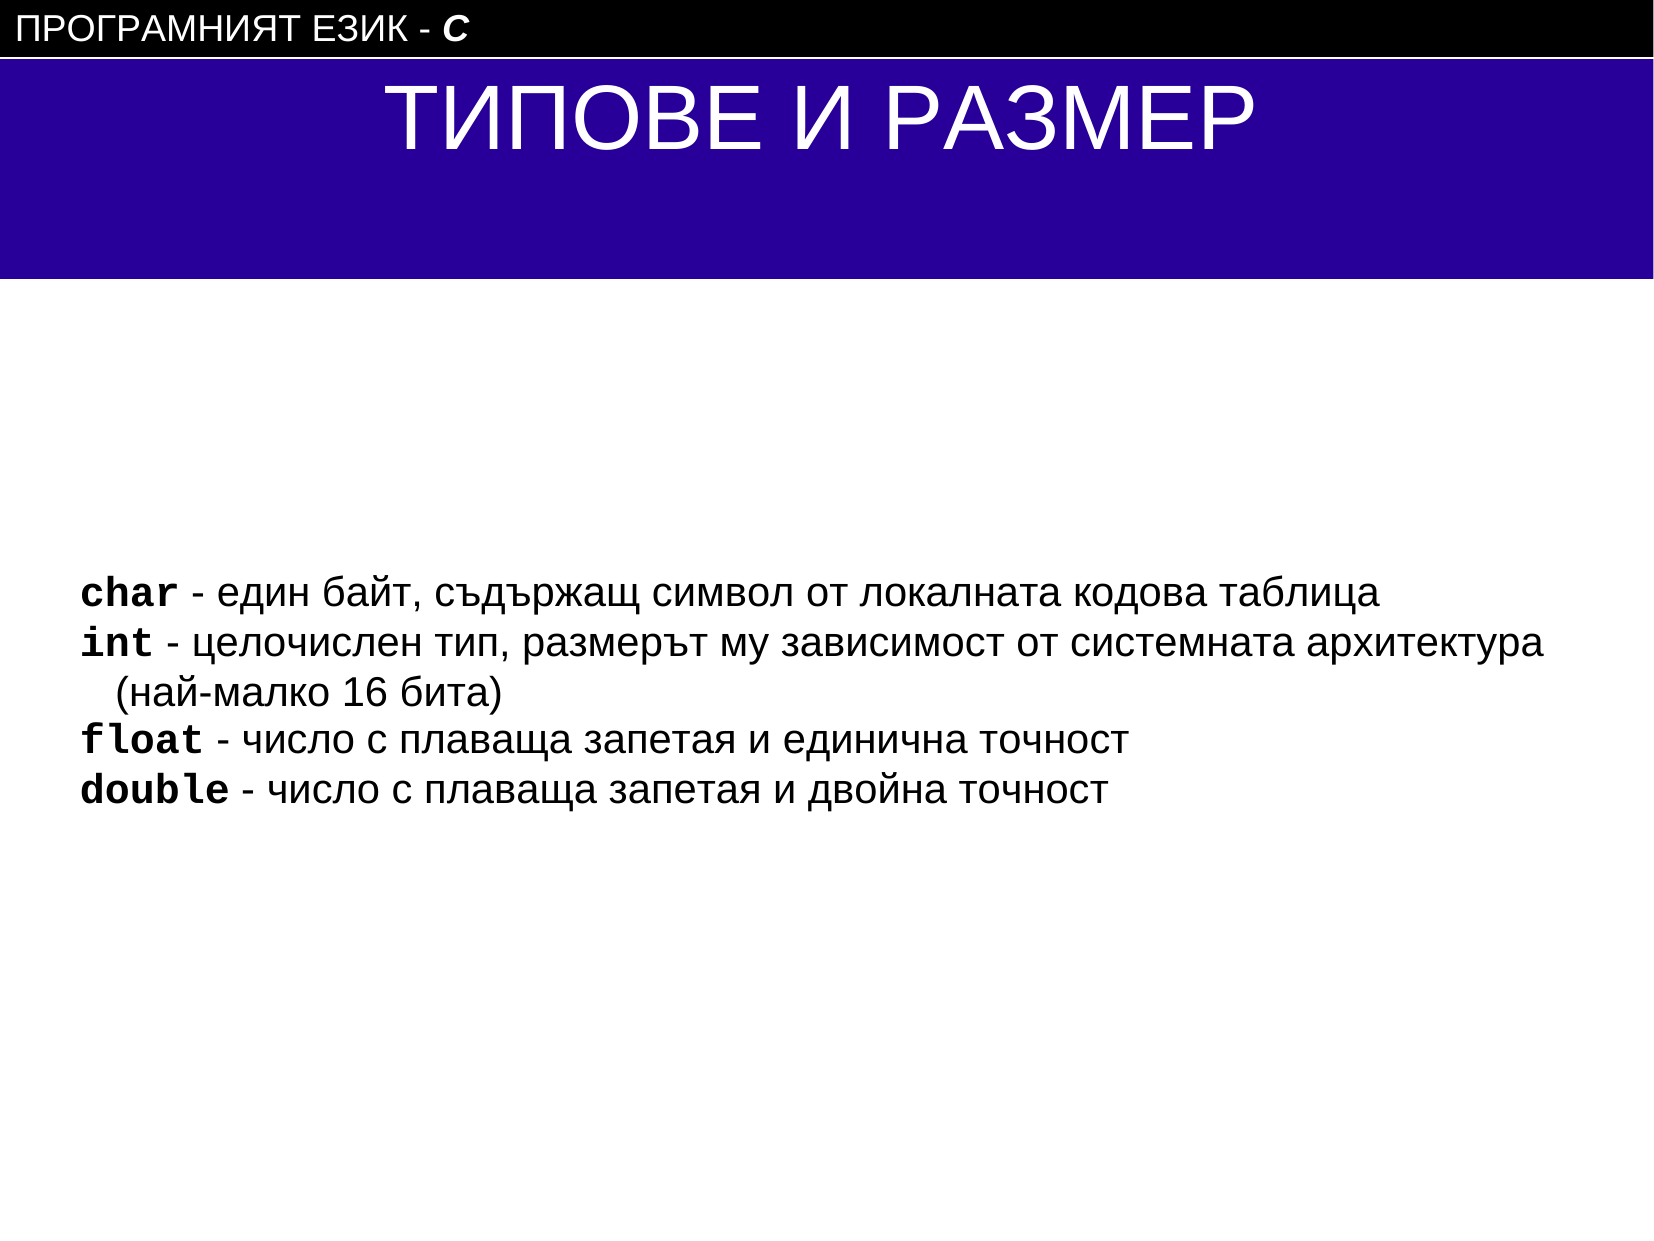

ПРОГРАМНИЯT ЕЗИК - С
					ТИПОВЕ И РАЗМЕР
char - един байт, съдържащ символ от локалната кодова таблица
int - целочислен тип, размерът му зависимост от системната архитектура (най-малко 16 бита)
float - число с плаваща запетая и единична точност
double - число с плаваща запетая и двойна точност